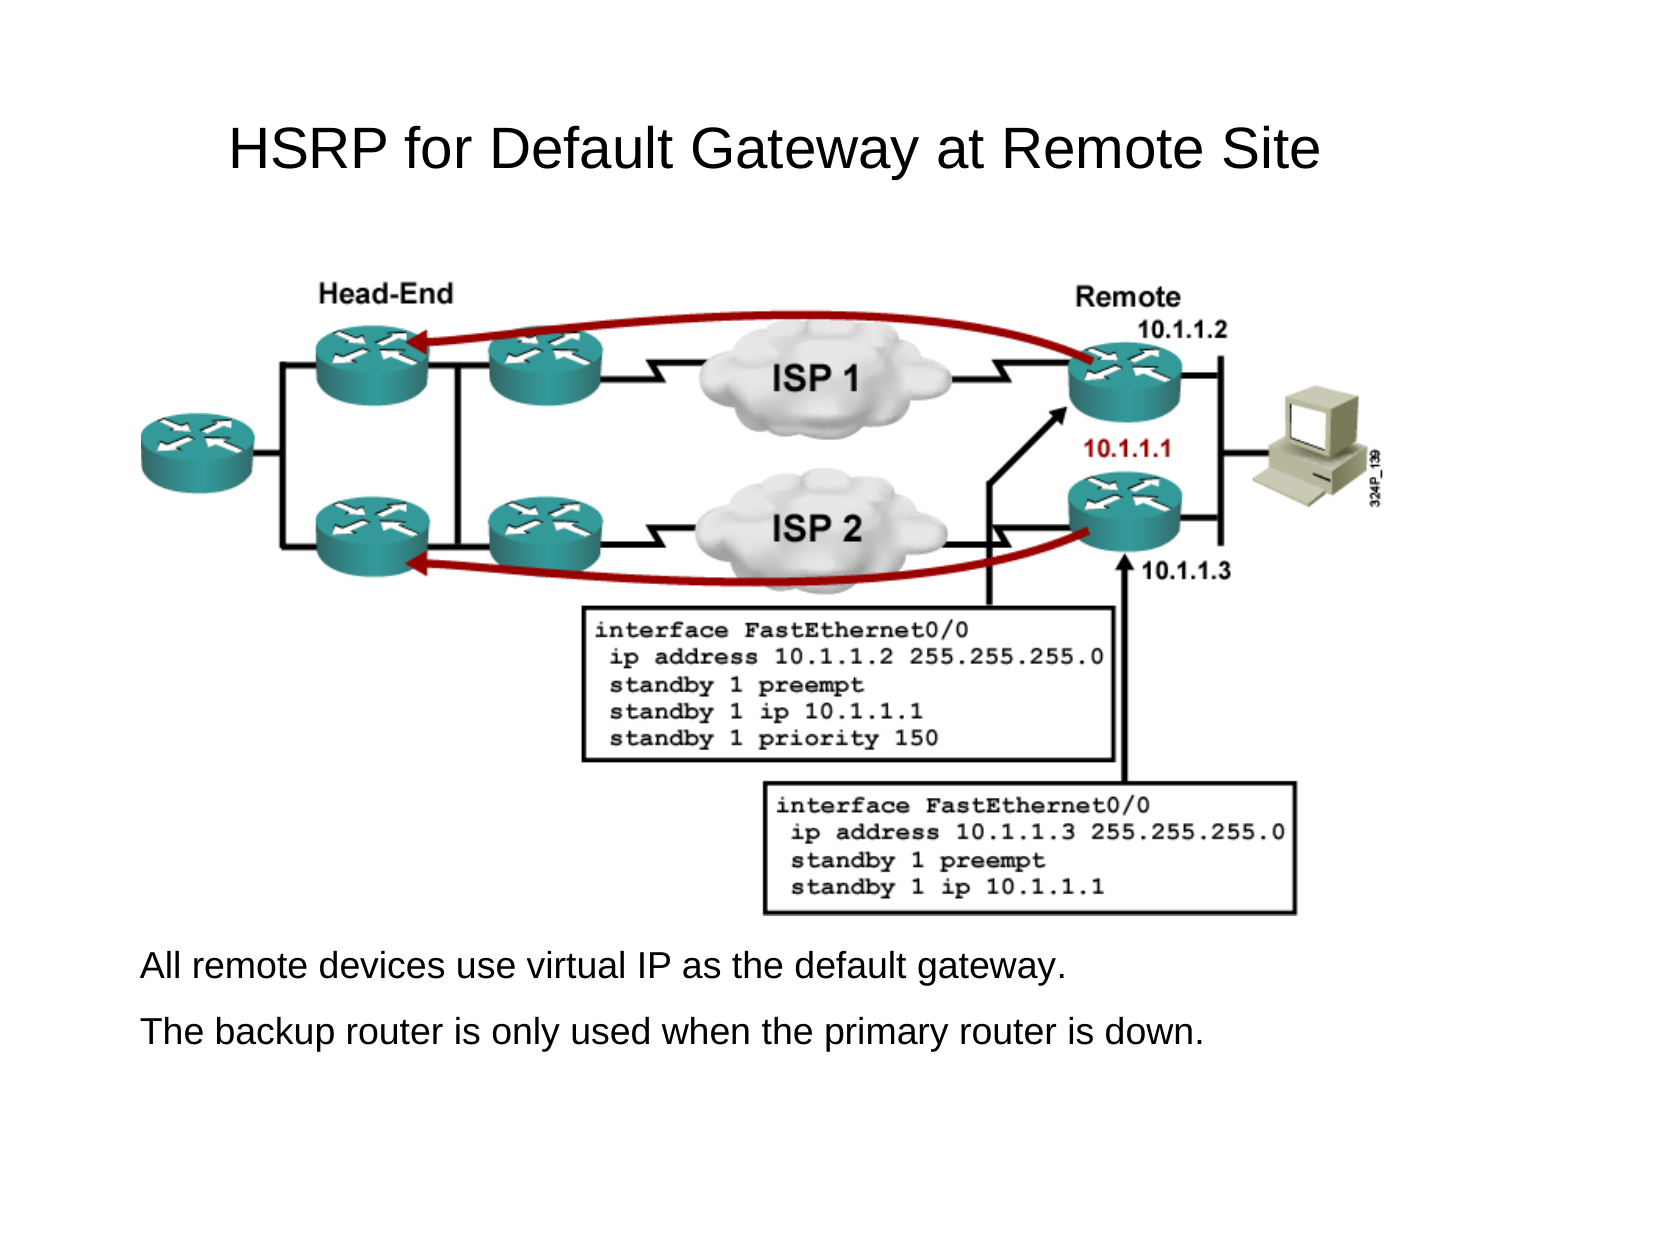

# HSRP for Default Gateway at Remote Site
All remote devices use virtual IP as the default gateway.
The backup router is only used when the primary router is down.